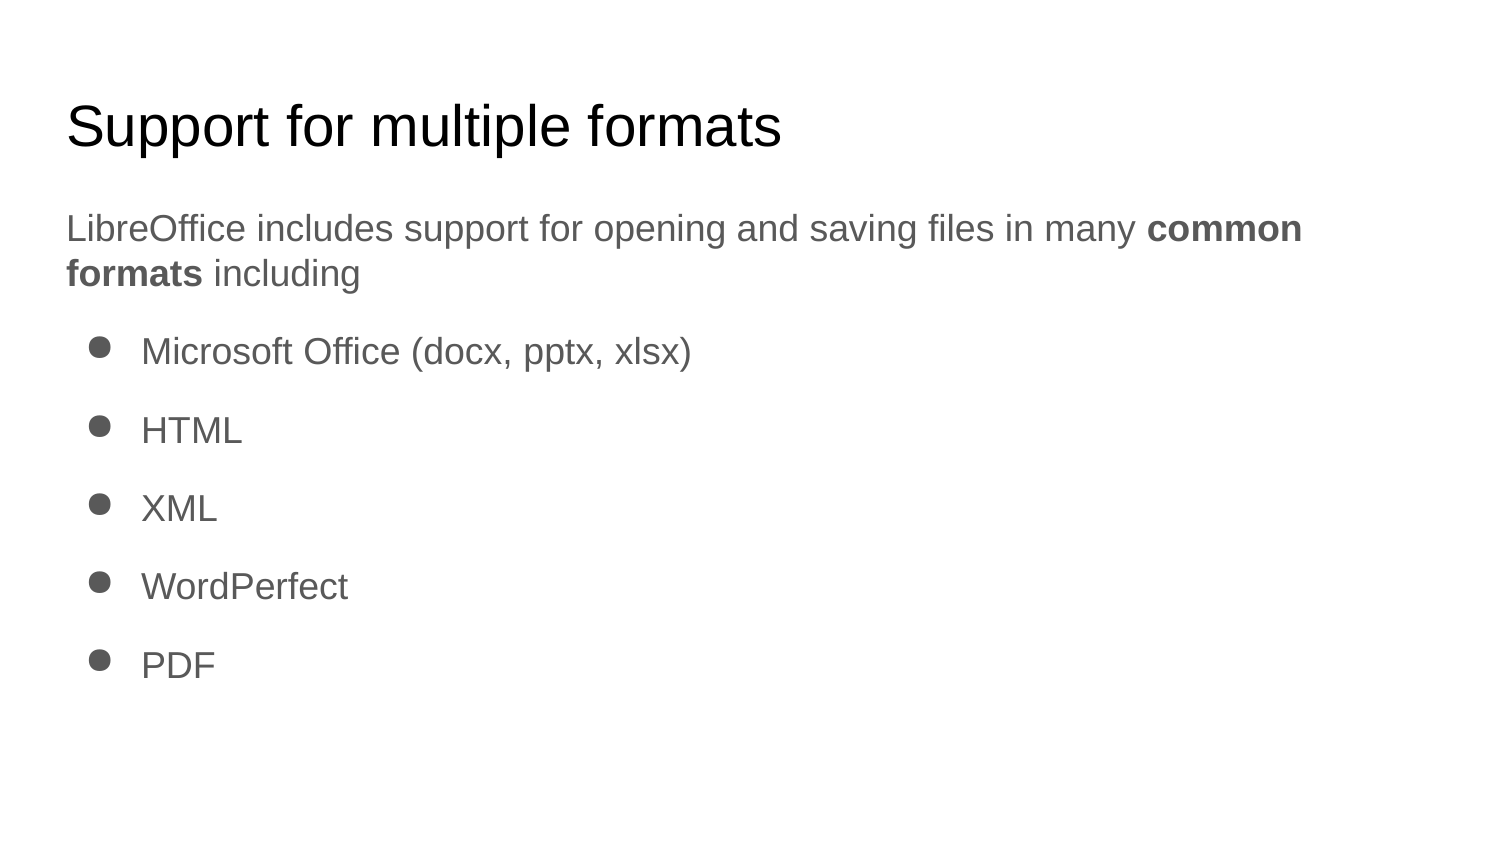

# Support for multiple formats
LibreOffice includes support for opening and saving files in many common formats including
Microsoft Office (docx, pptx, xlsx)
HTML
XML
WordPerfect
PDF